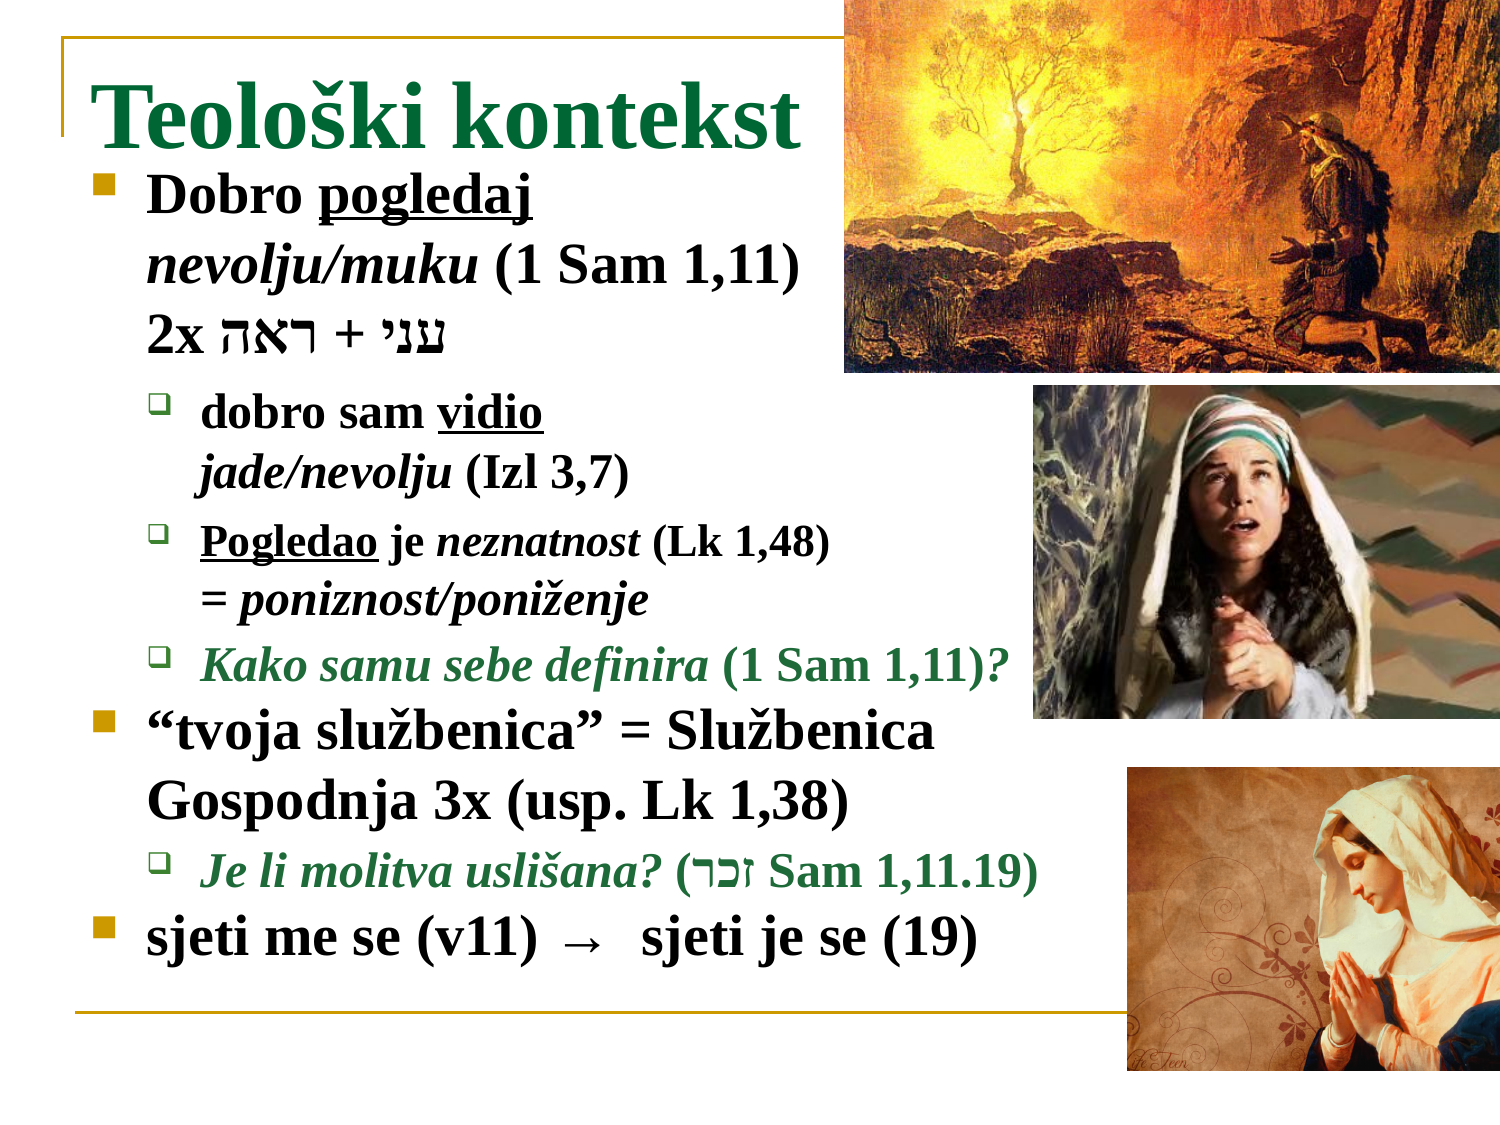

# Teološki kontekst
Dobro pogledaj
nevolju/muku (1 Sam 1,11)
2x עני + ראה
dobro sam vidio
jade/nevolju (Izl 3,7)
Pogledao je neznatnost (Lk 1,48)
= poniznost/poniženje
Kako samu sebe definira (1 Sam 1,11)?
“tvoja službenica” = Službenica Gospodnja 3x (usp. Lk 1,38)
Je li molitva uslišana? (זכר Sam 1,11.19)
sjeti me se (v11) → sjeti je se (19)